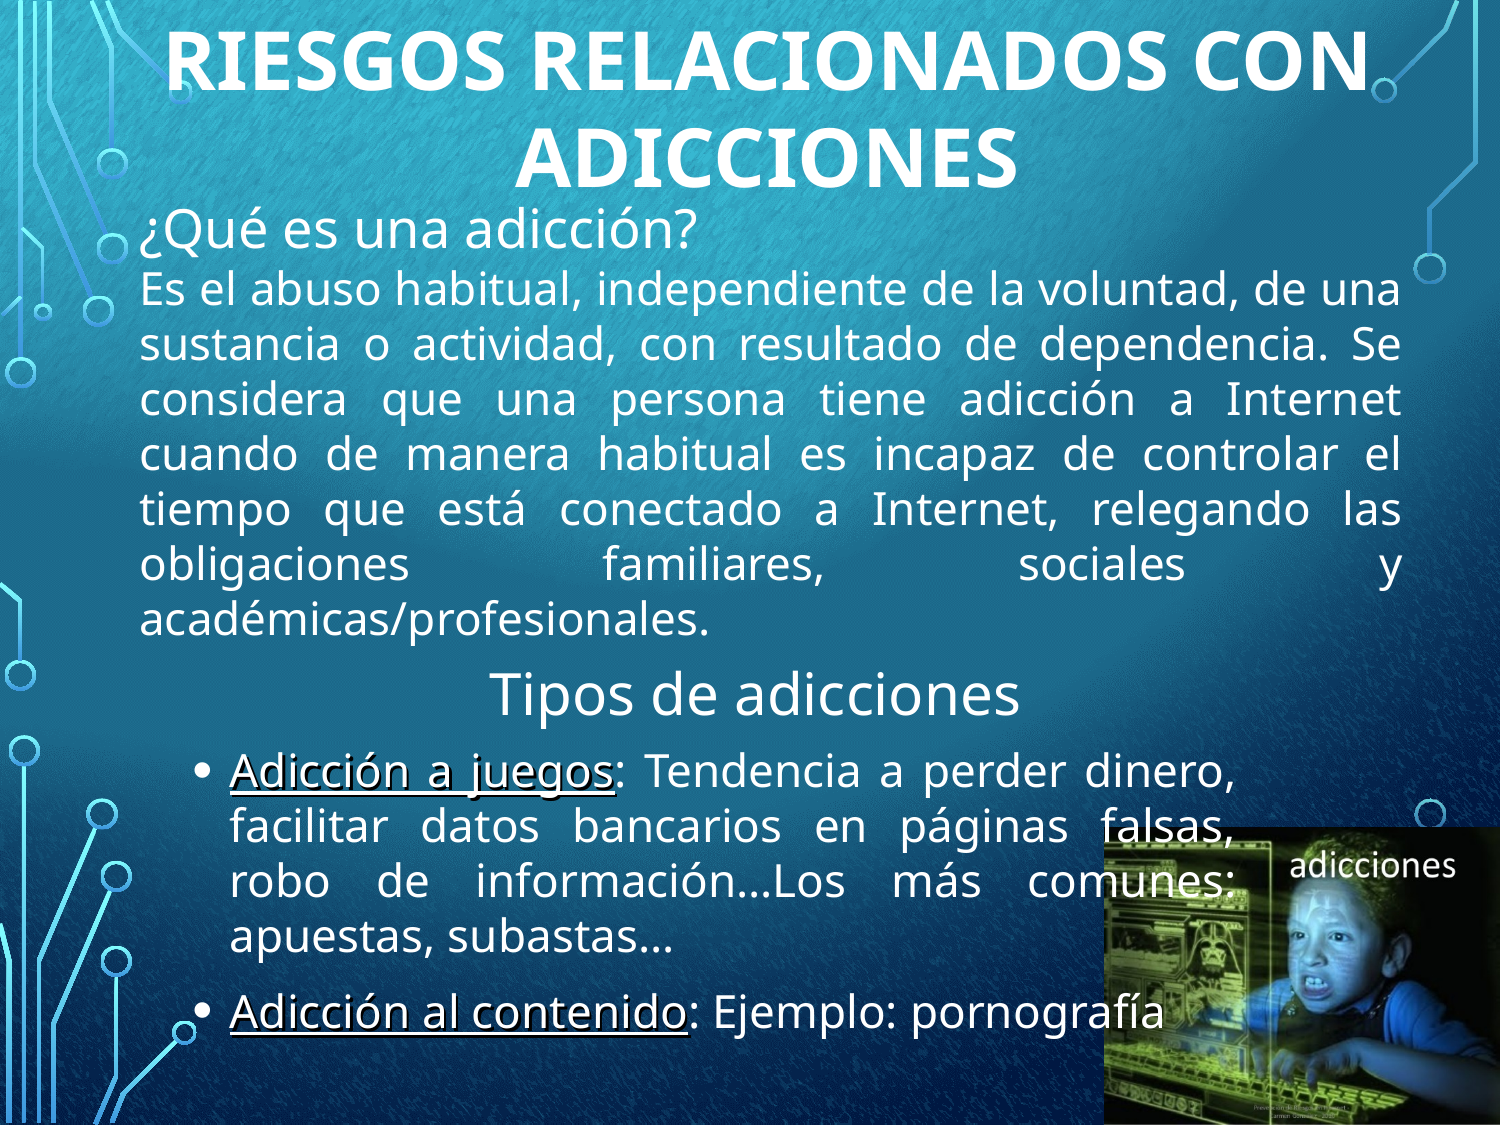

# Riesgos relacionados con adicciones
¿Qué es una adicción?
Es el abuso habitual, independiente de la voluntad, de una sustancia o actividad, con resultado de dependencia. Se considera que una persona tiene adicción a Internet cuando de manera habitual es incapaz de controlar el tiempo que está conectado a Internet, relegando las obligaciones familiares, sociales y académicas/profesionales.
Tipos de adicciones
Adicción a juegos: Tendencia a perder dinero, facilitar datos bancarios en páginas falsas, robo de información…Los más comunes: apuestas, subastas…
Adicción al contenido: Ejemplo: pornografía